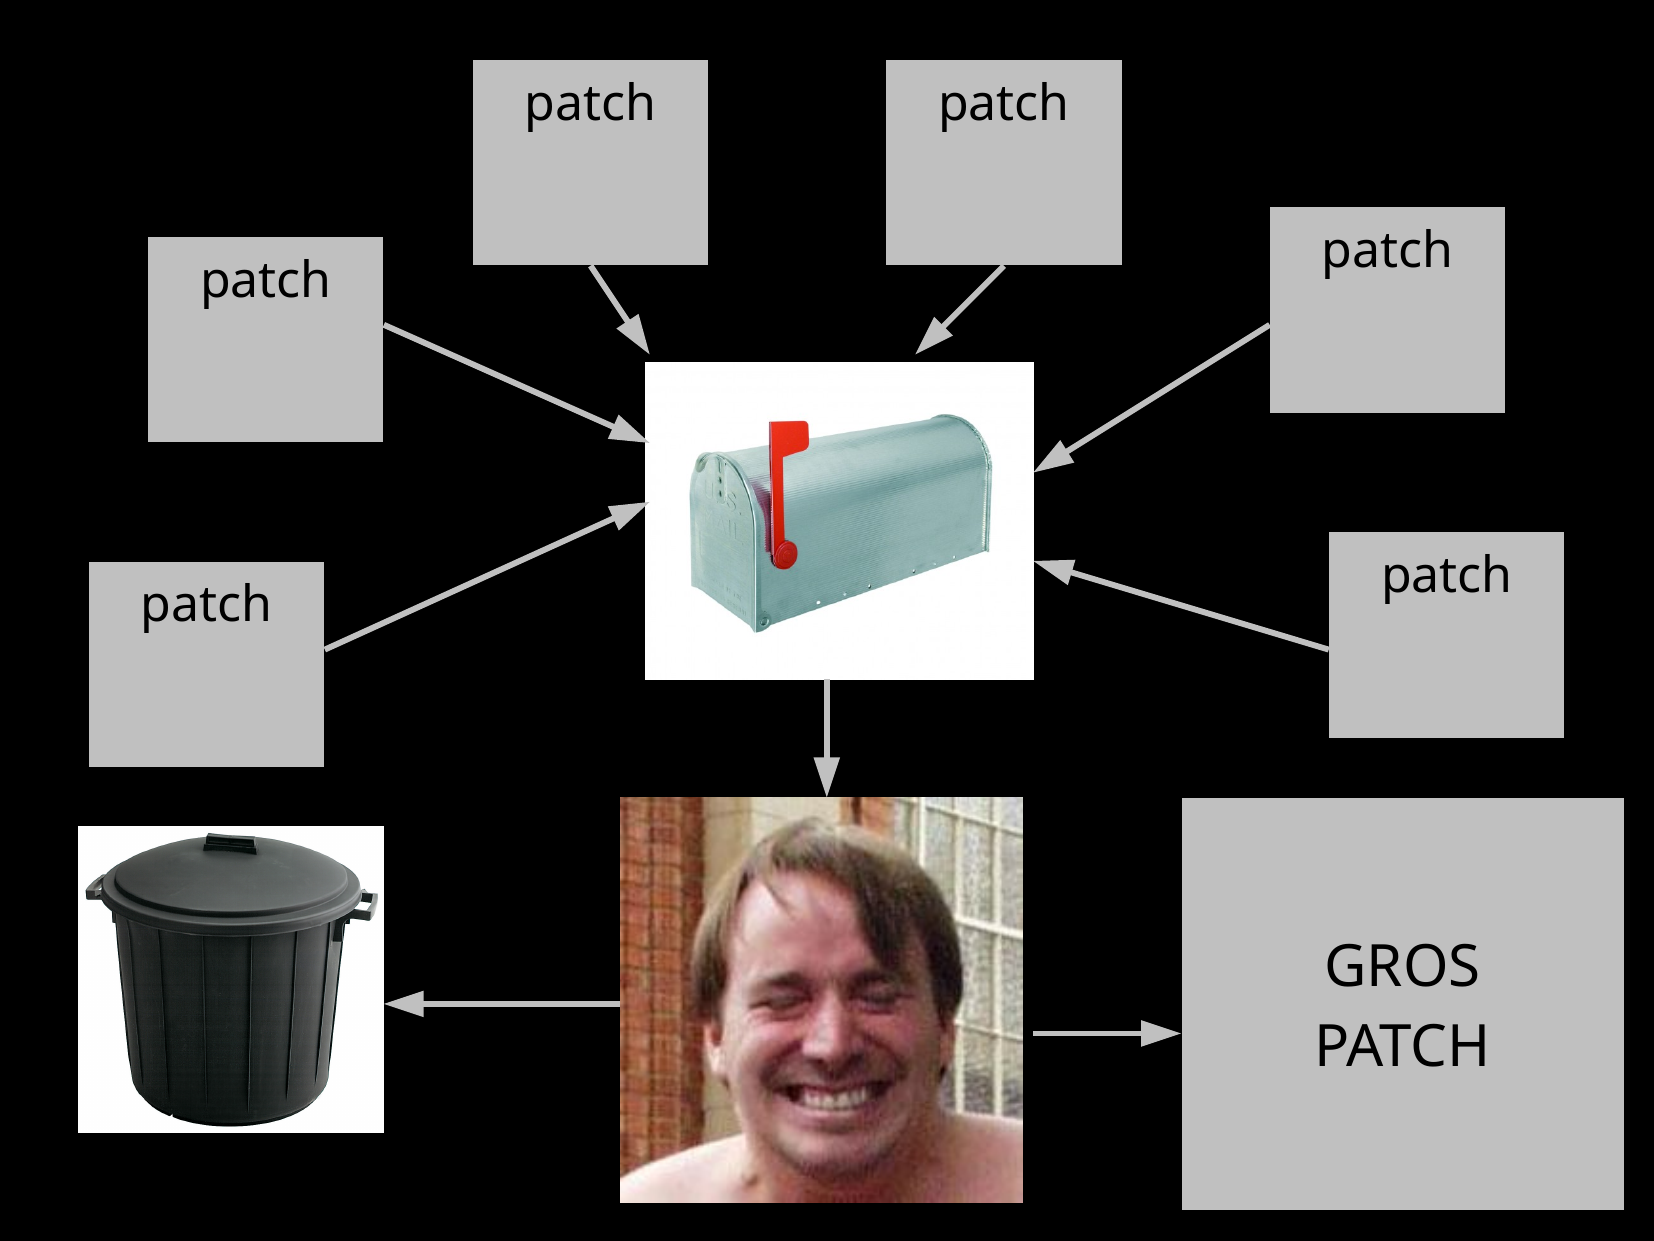

patch
patch
patch
patch
patch
patch
GROS
PATCH